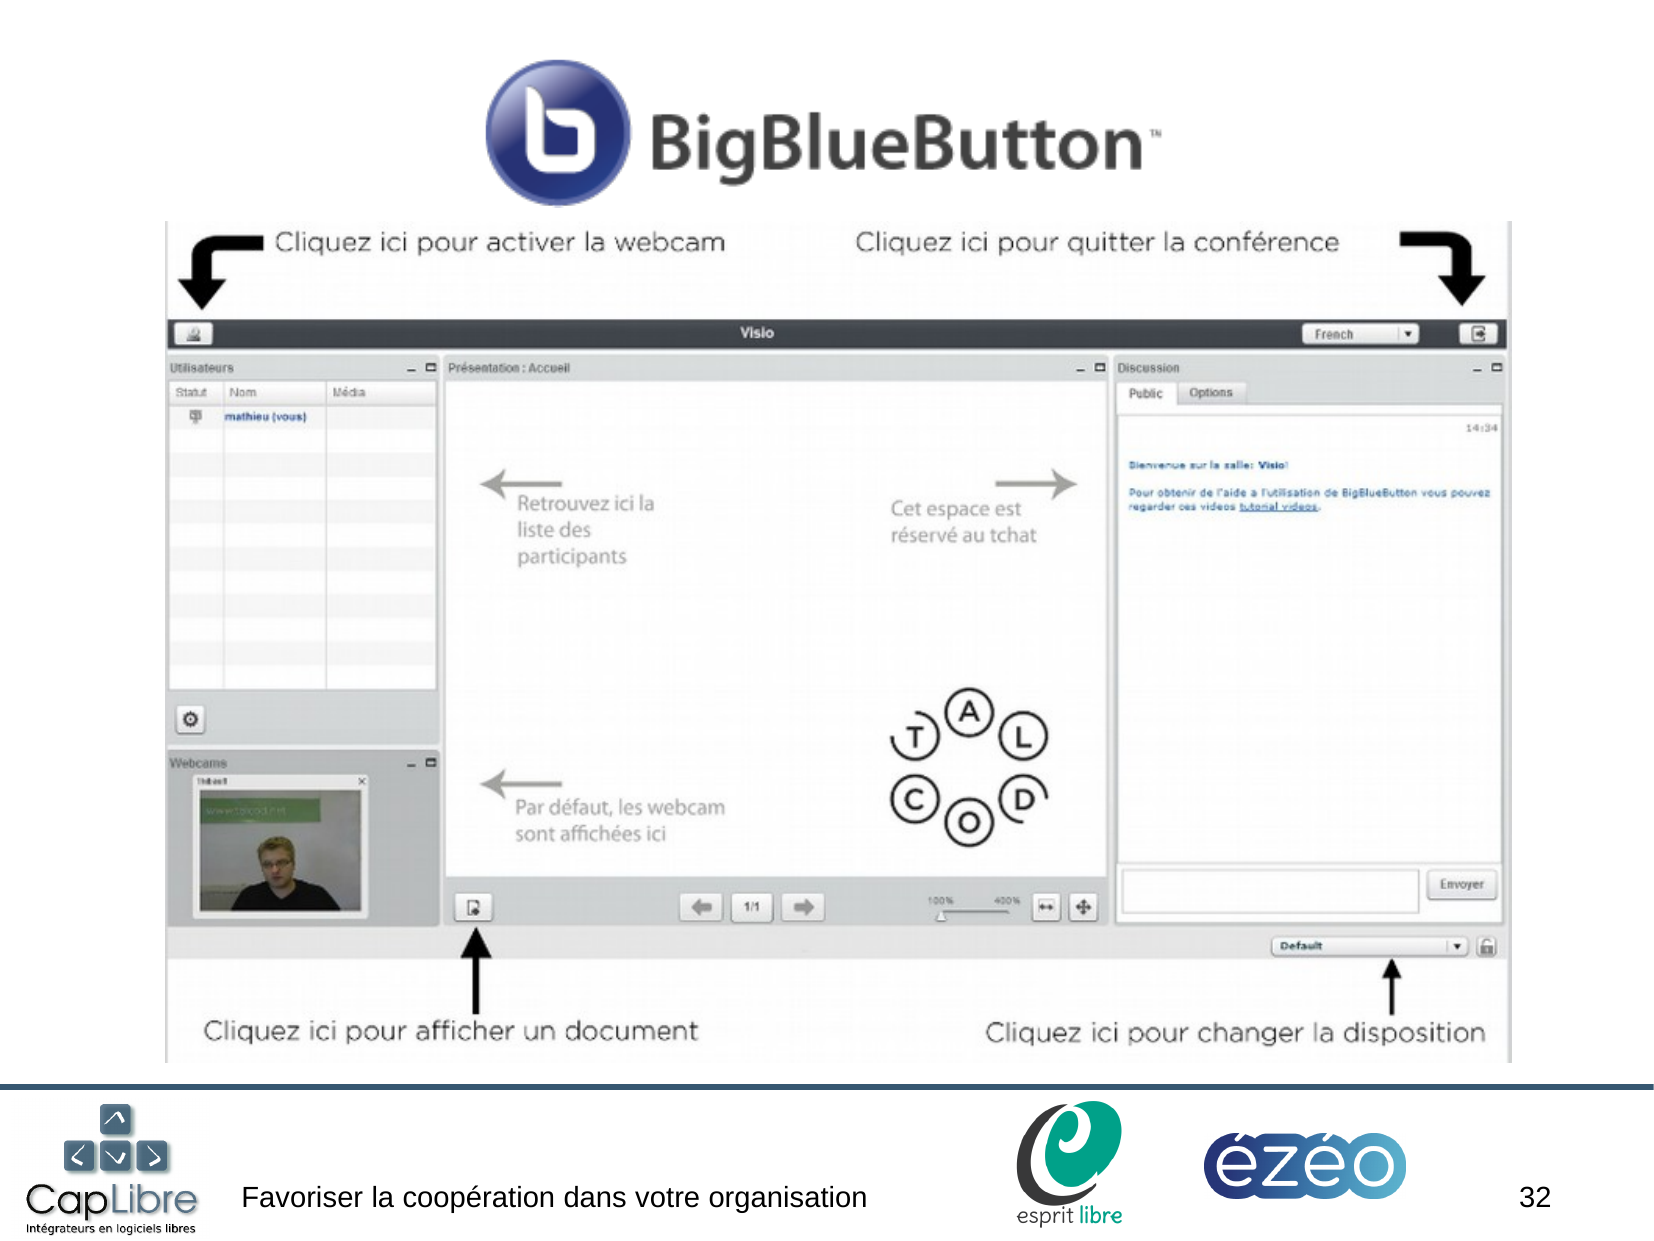

#
Favoriser la coopération dans votre organisation